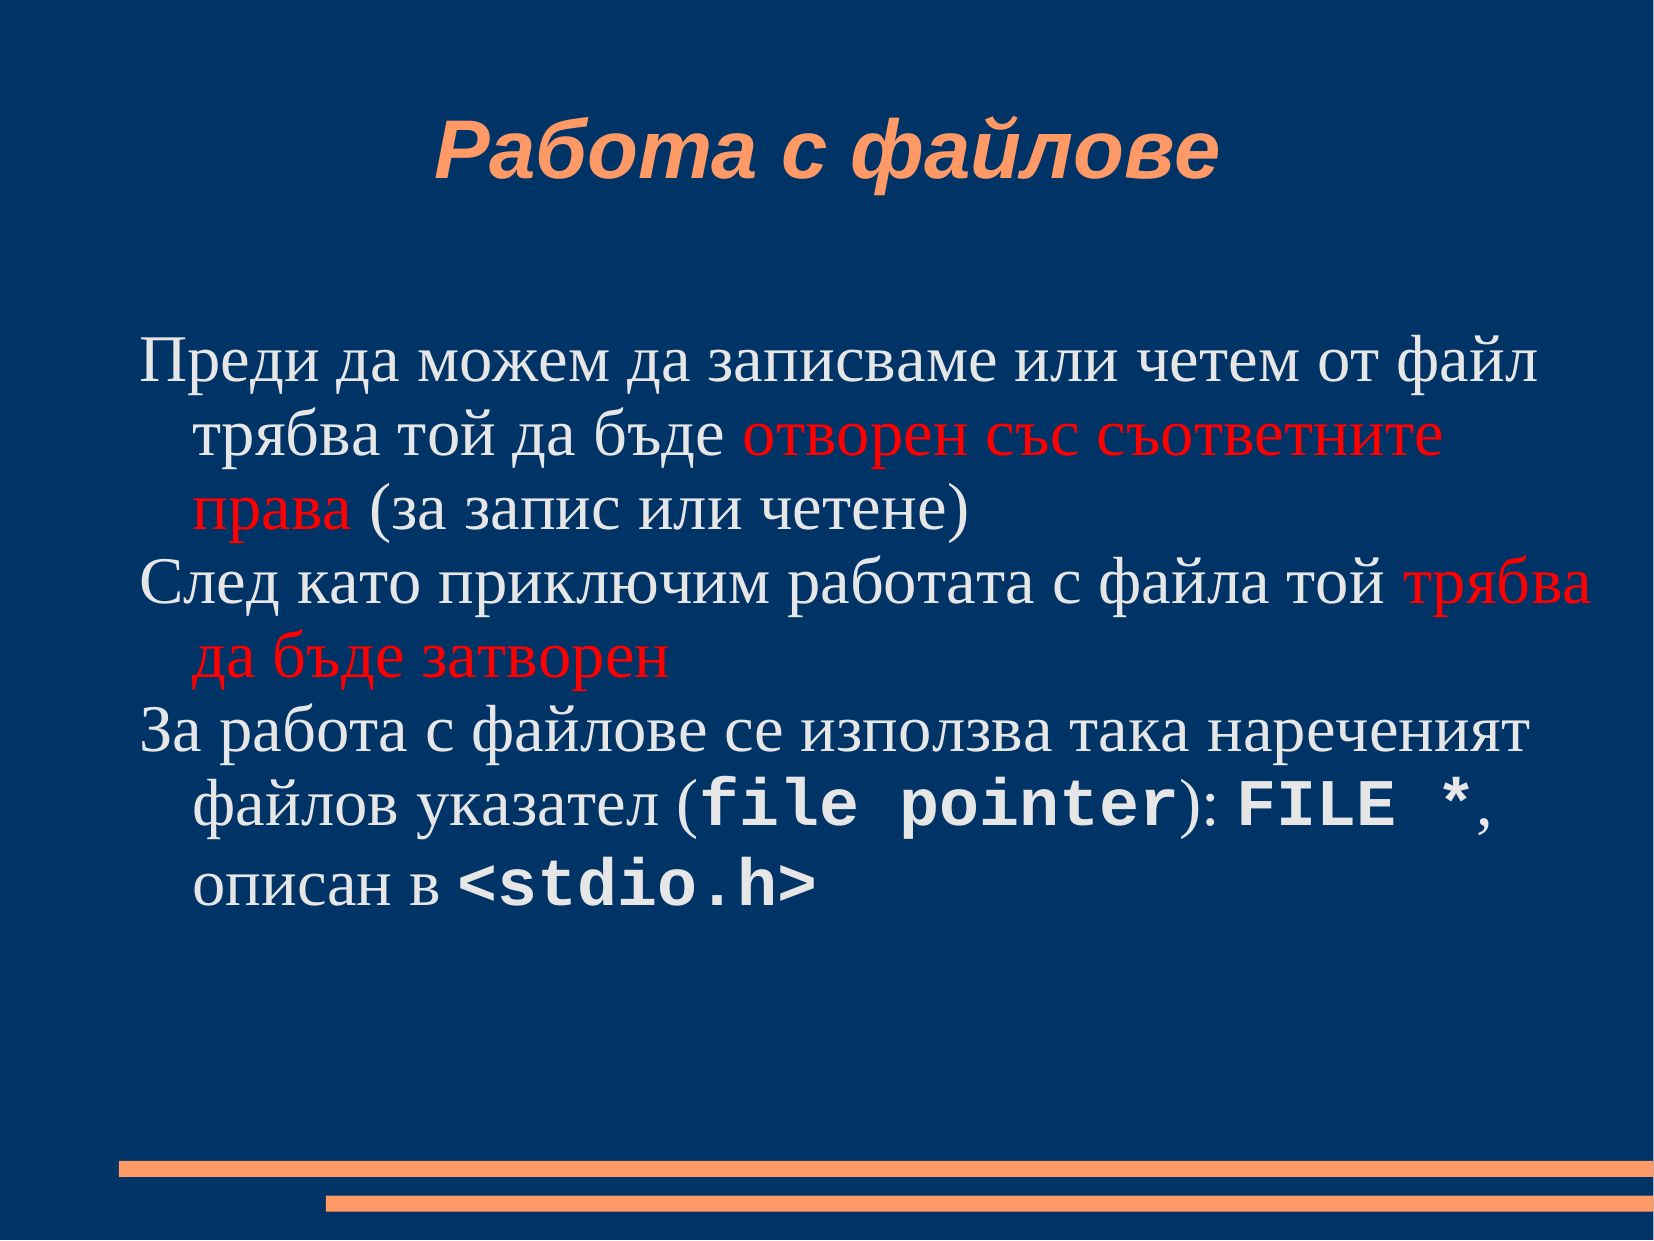

# Работа с файлове
Преди да можем да записваме или четем от файл трябва той да бъде отворен със съответните права (за запис или четене)
След като приключим работата с файла той трябва да бъде затворен
За работа с файлове се използва така нареченият файлов указател (file pointer): FILE *, описан в <stdio.h>